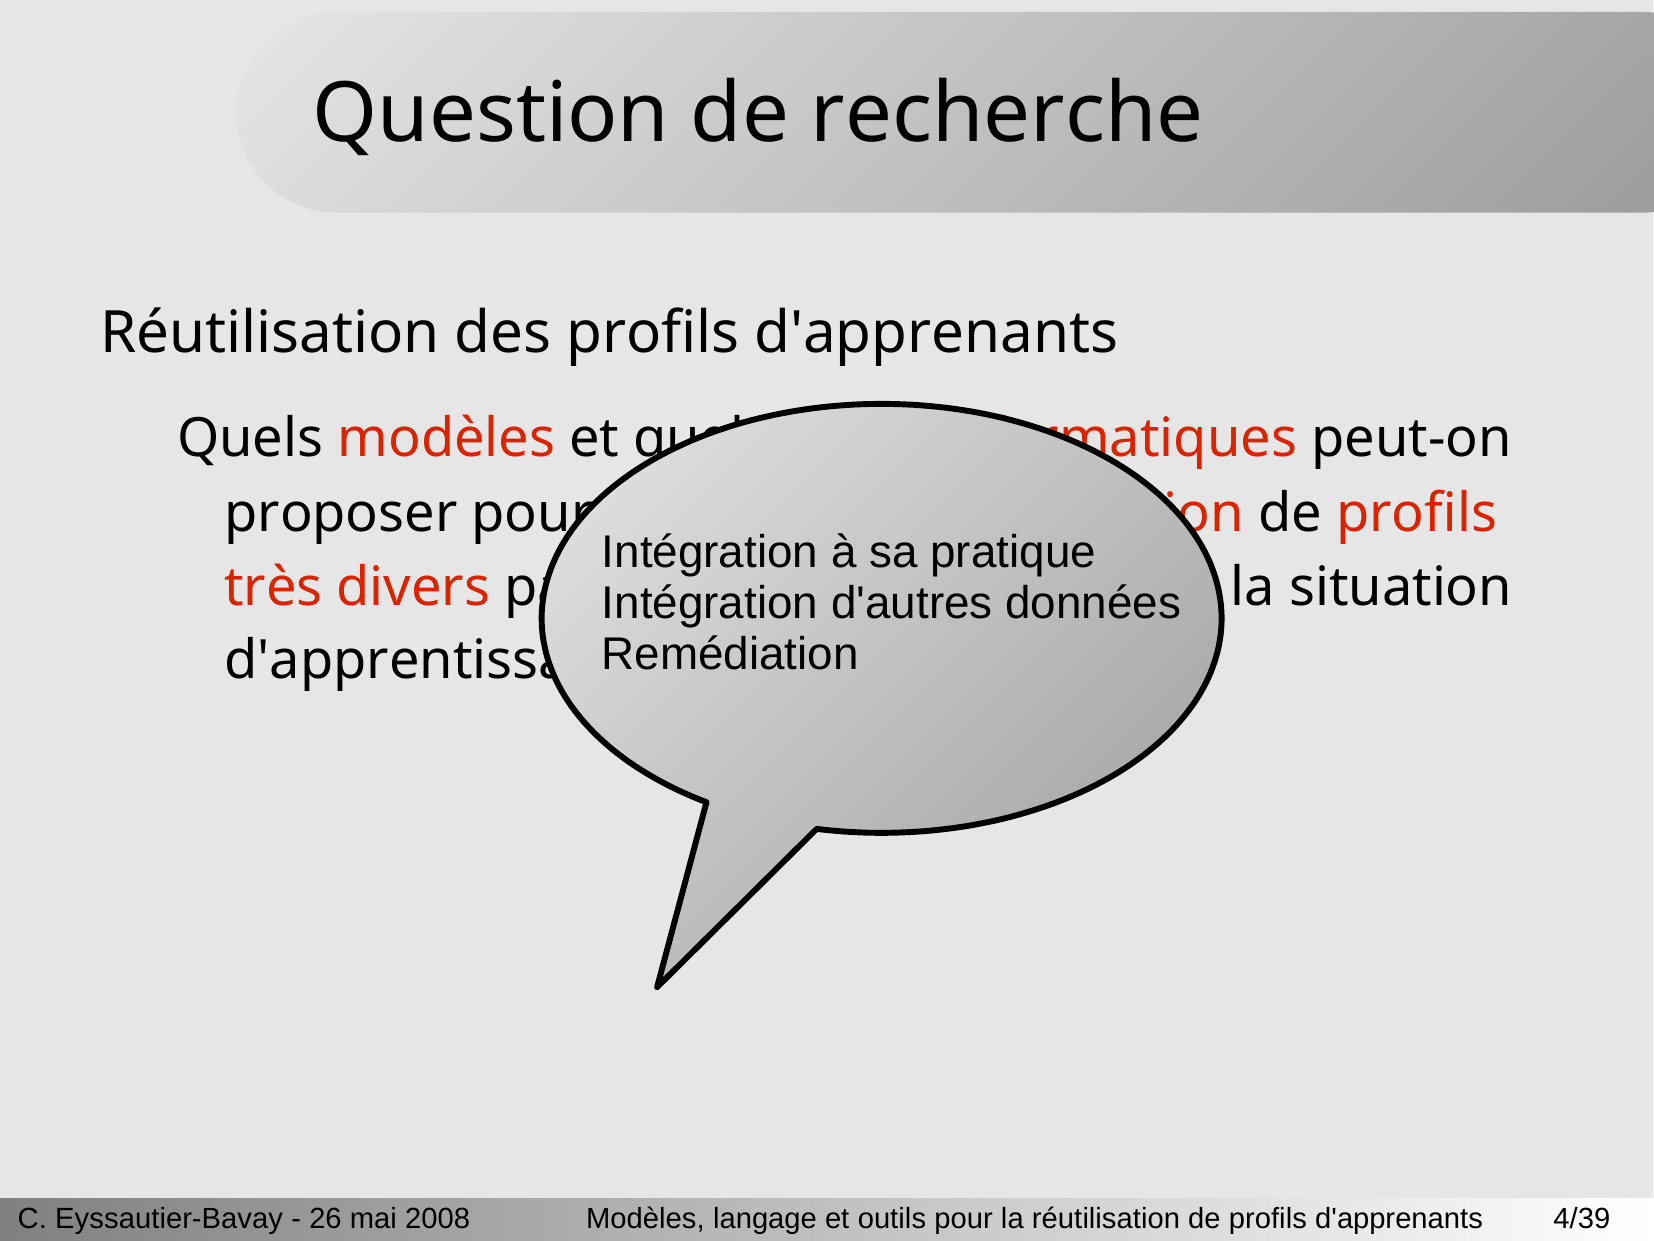

# Question de recherche
Réutilisation des profils d'apprenants
Quels modèles et quels outils informatiques peut-on proposer pour permettre la réutilisation de profils très divers par les différents acteurs de la situation d'apprentissage ?
Intégration à sa pratique
Intégration d'autres données
Remédiation
07 Mars 2008
Modèles, langage et outils pour la réutilisation de profils d'apprenants
4